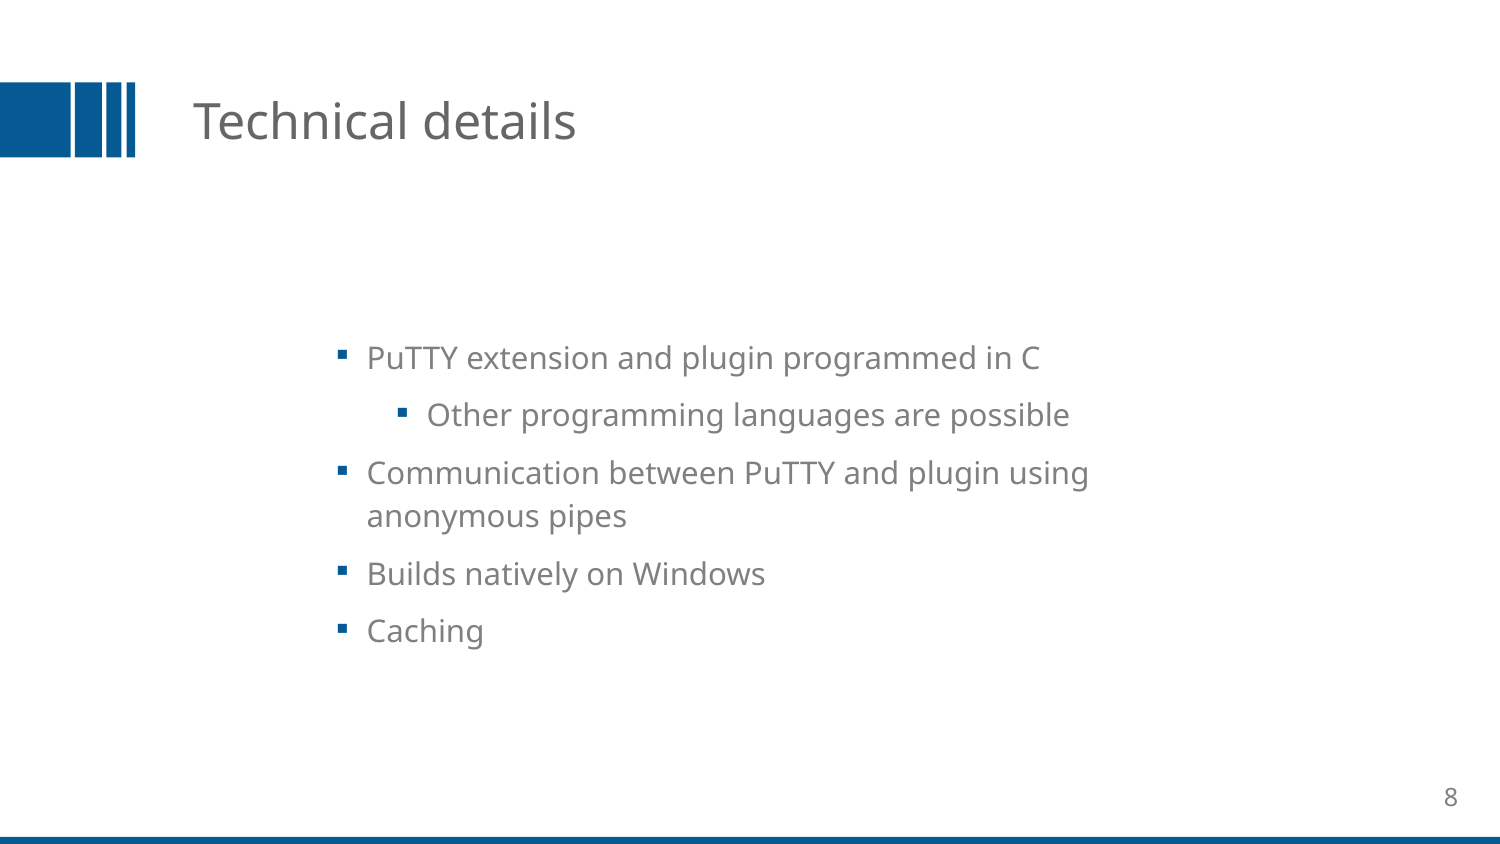

# Technical details
PuTTY extension and plugin programmed in C
Other programming languages are possible
Communication between PuTTY and plugin using anonymous pipes
Builds natively on Windows
Caching
8